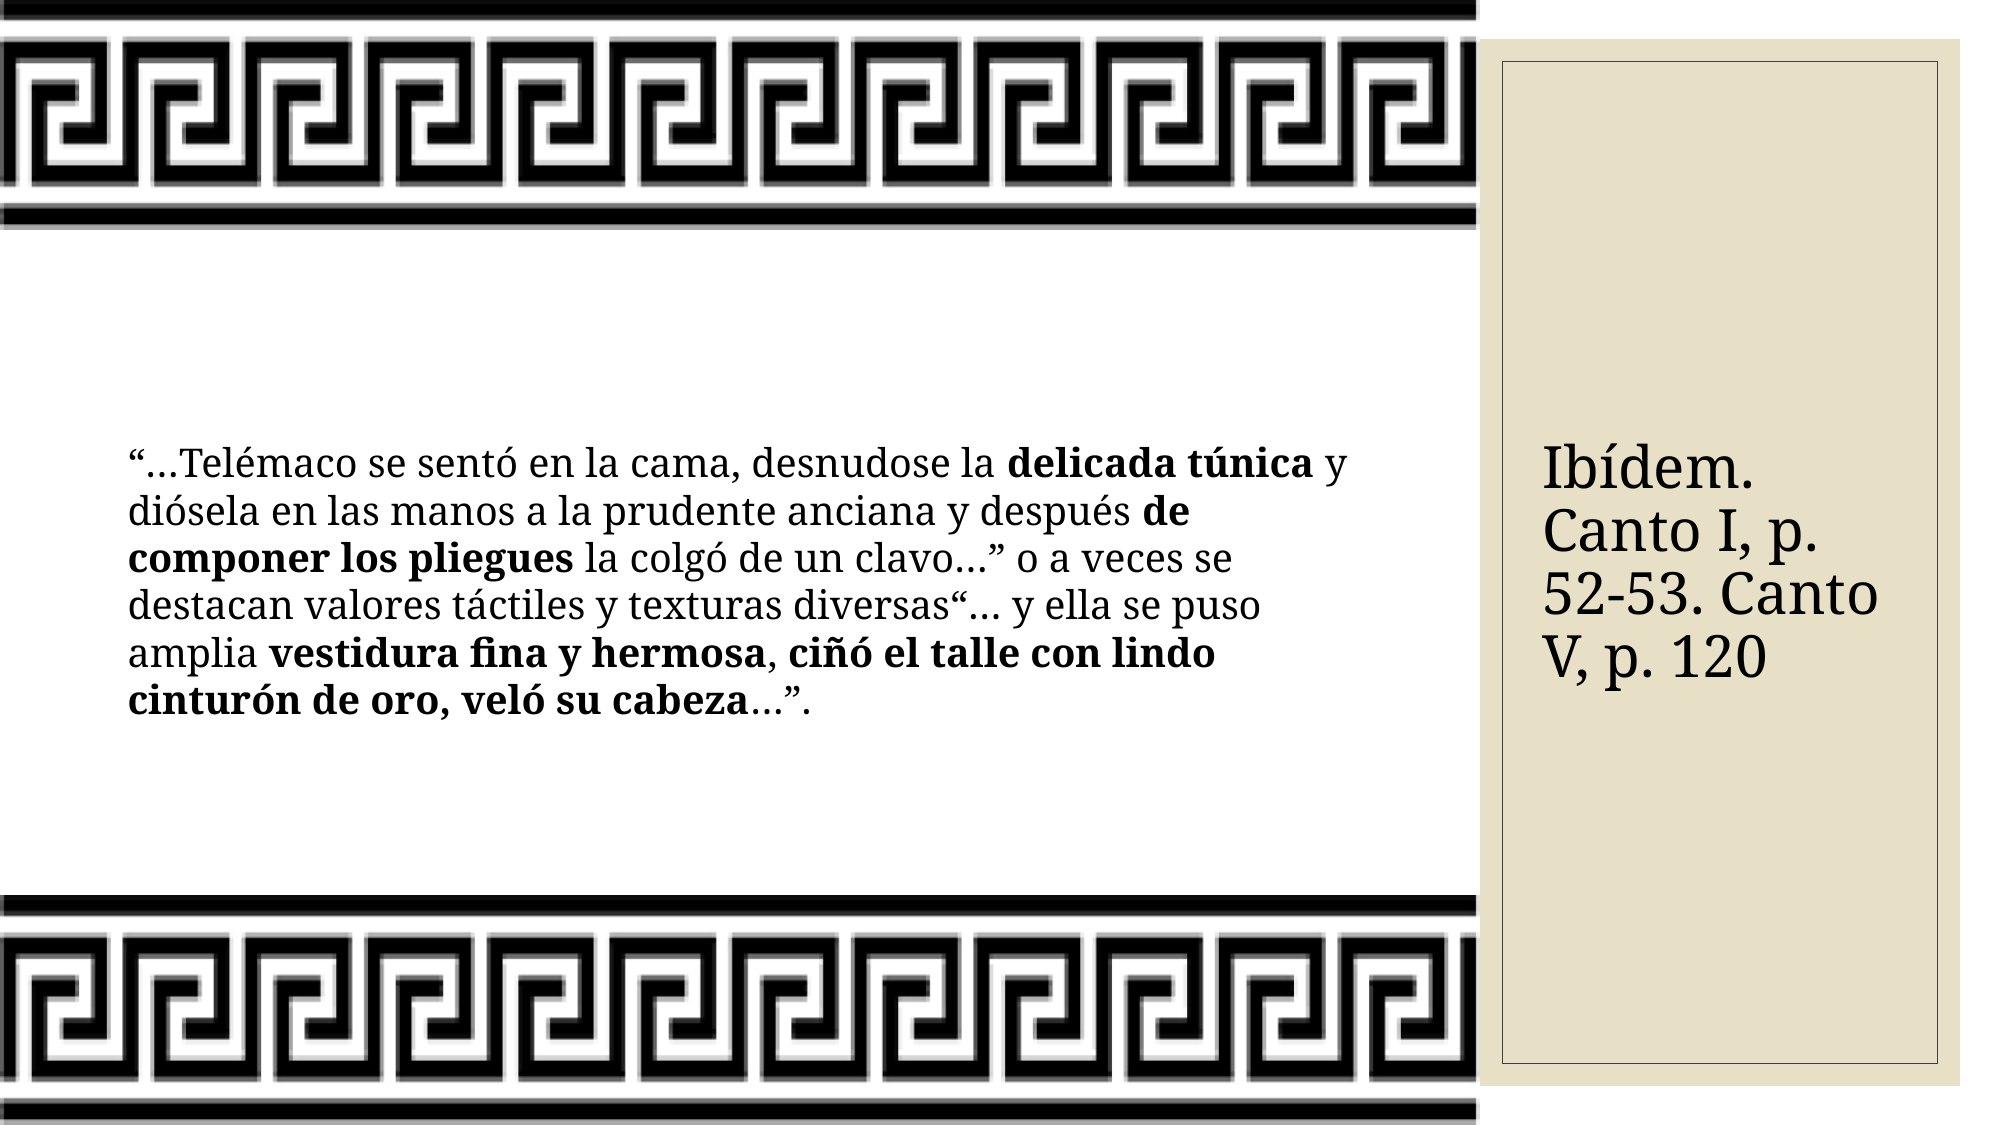

“…Telémaco se sentó en la cama, desnudose la delicada túnica y diósela en las manos a la prudente anciana y después de componer los pliegues la colgó de un clavo…” o a veces se destacan valores táctiles y texturas diversas“… y ella se puso amplia vestidura fina y hermosa, ciñó el talle con lindo cinturón de oro, veló su cabeza…”.
# Ibídem. Canto I, p. 52-53. Canto V, p. 120